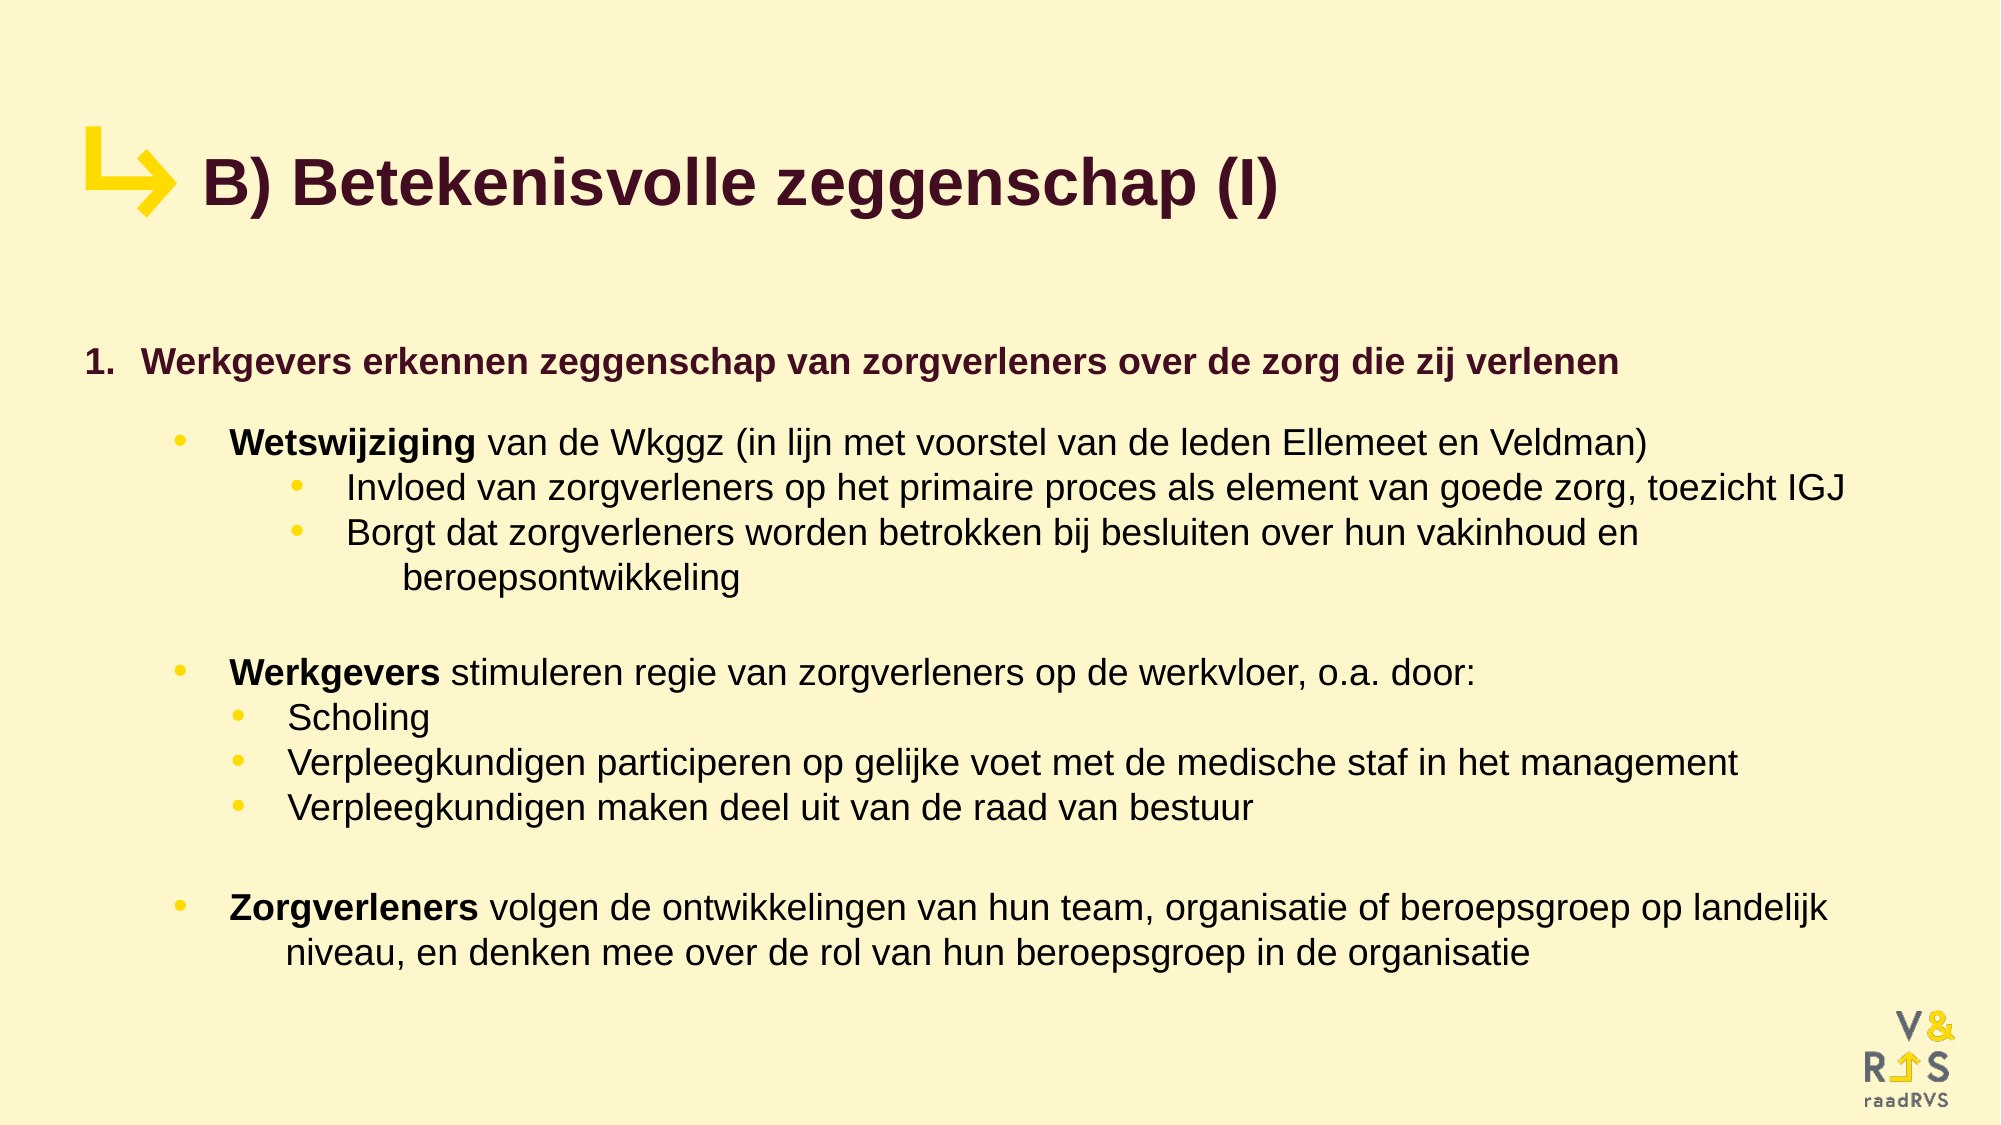

# B) Betekenisvolle zeggenschap (I)
Werkgevers erkennen zeggenschap van zorgverleners over de zorg die zij verlenen
Wetswijziging van de Wkggz (in lijn met voorstel van de leden Ellemeet en Veldman)
Invloed van zorgverleners op het primaire proces als element van goede zorg, toezicht IGJ
Borgt dat zorgverleners worden betrokken bij besluiten over hun vakinhoud en beroepsontwikkeling
Werkgevers stimuleren regie van zorgverleners op de werkvloer, o.a. door:
Scholing
Verpleegkundigen participeren op gelijke voet met de medische staf in het management
Verpleegkundigen maken deel uit van de raad van bestuur
Zorgverleners volgen de ontwikkelingen van hun team, organisatie of beroepsgroep op landelijk niveau, en denken mee over de rol van hun beroepsgroep in de organisatie